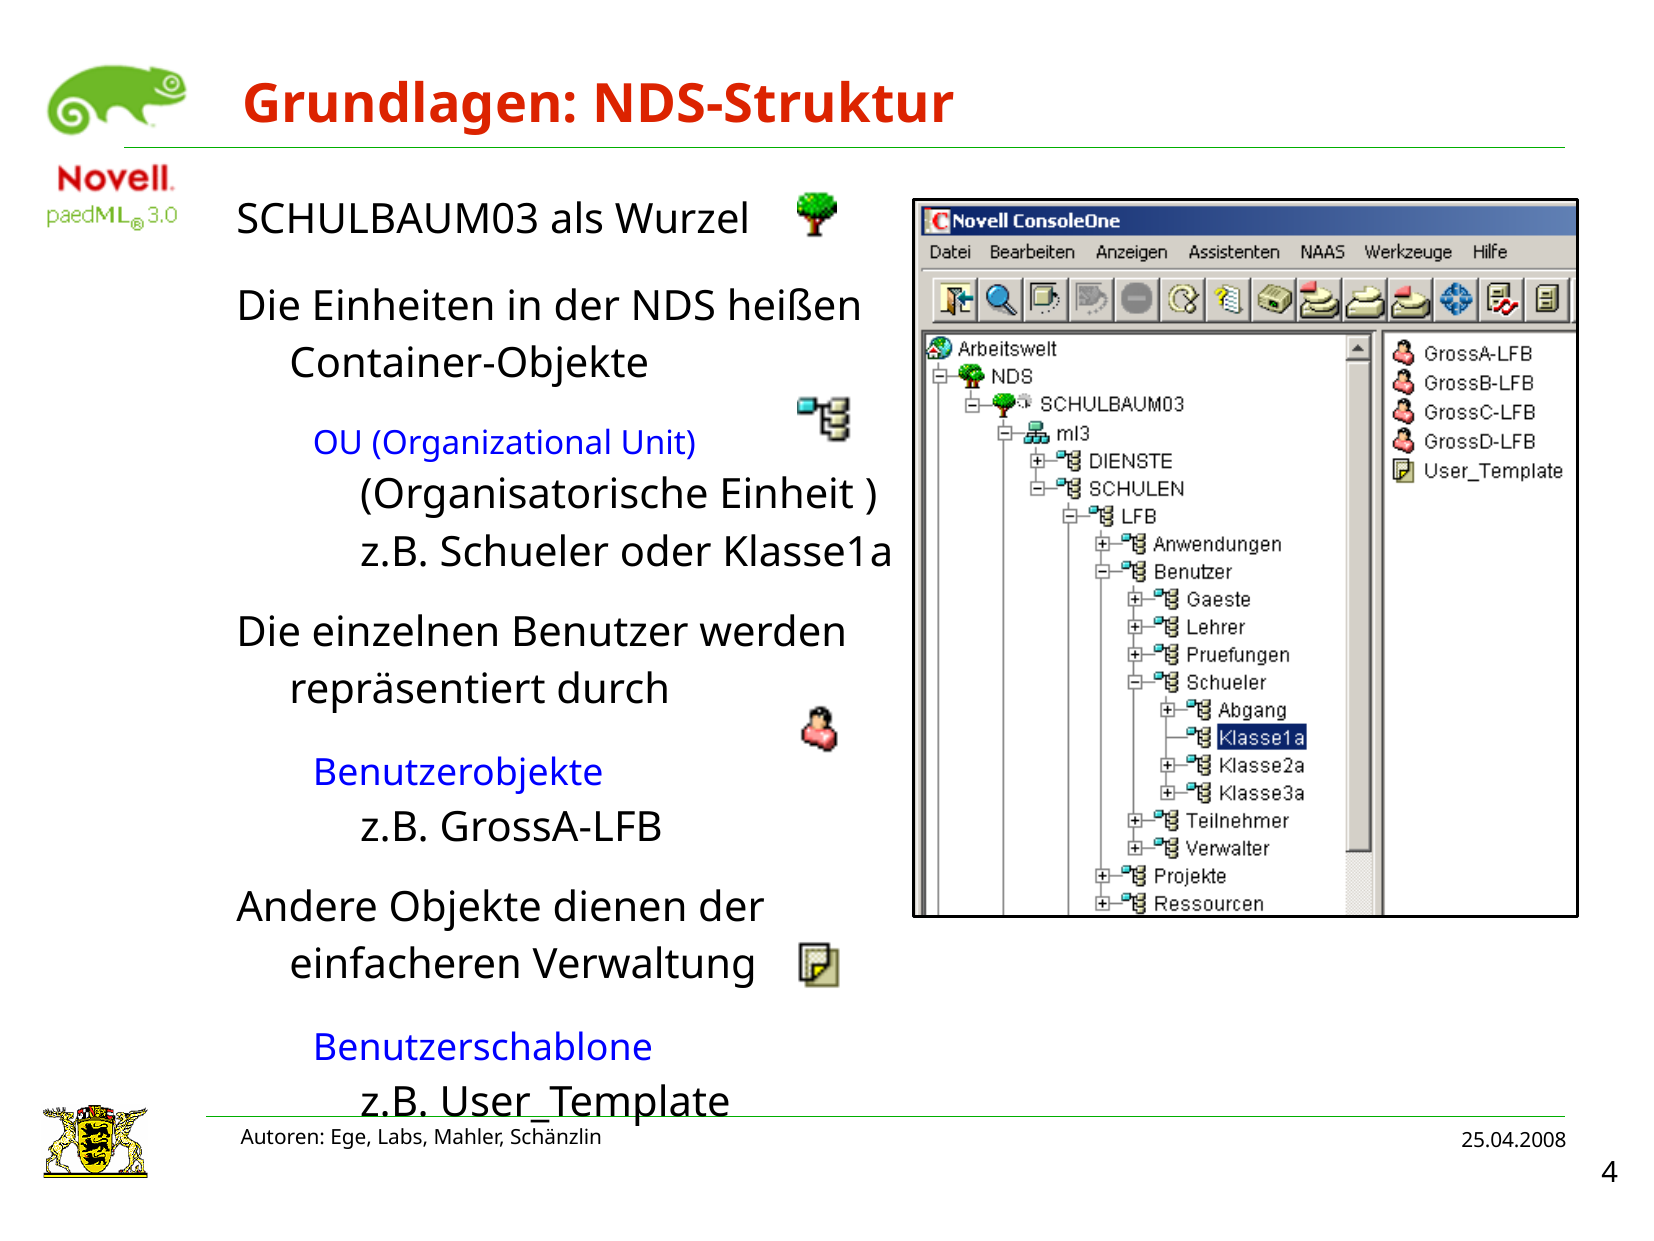

# Grundlagen: NDS-Struktur
SCHULBAUM03 als Wurzel
Die Einheiten in der NDS heißen Container-Objekte
OU (Organizational Unit) (Organisatorische Einheit )
z.B. Schueler oder Klasse1a
Die einzelnen Benutzer werden repräsentiert durch
Benutzerobjekte
z.B. GrossA-LFB
Andere Objekte dienen der einfacheren Verwaltung
Benutzerschablone
z.B. User_Template
Autoren: Ege, Labs, Mahler, Schänzlin
25.04.2008
4